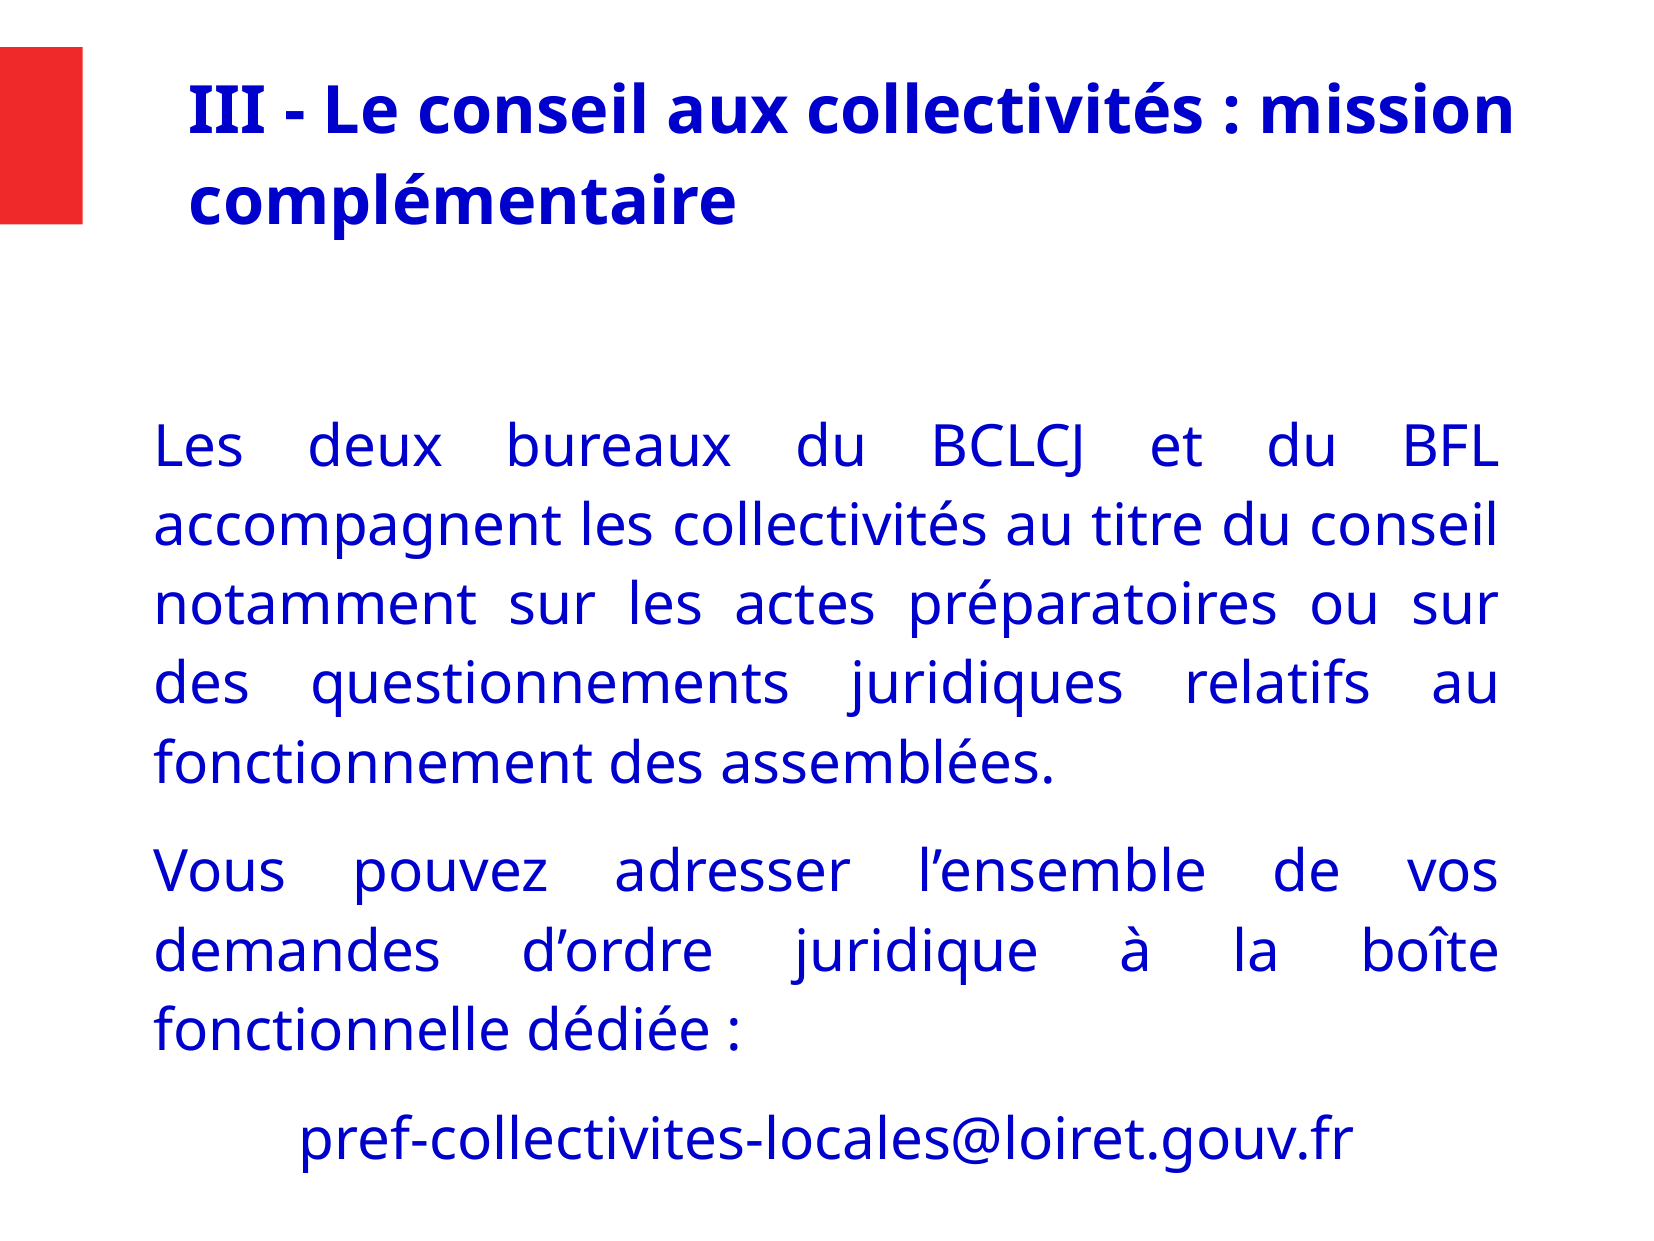

# III - Le conseil aux collectivités : mission complémentaire
Les deux bureaux du BCLCJ et du BFL accompagnent les collectivités au titre du conseil notamment sur les actes préparatoires ou sur des questionnements juridiques relatifs au fonctionnement des assemblées.
Vous pouvez adresser l’ensemble de vos demandes d’ordre juridique à la boîte fonctionnelle dédiée :
pref-collectivites-locales@loiret.gouv.fr